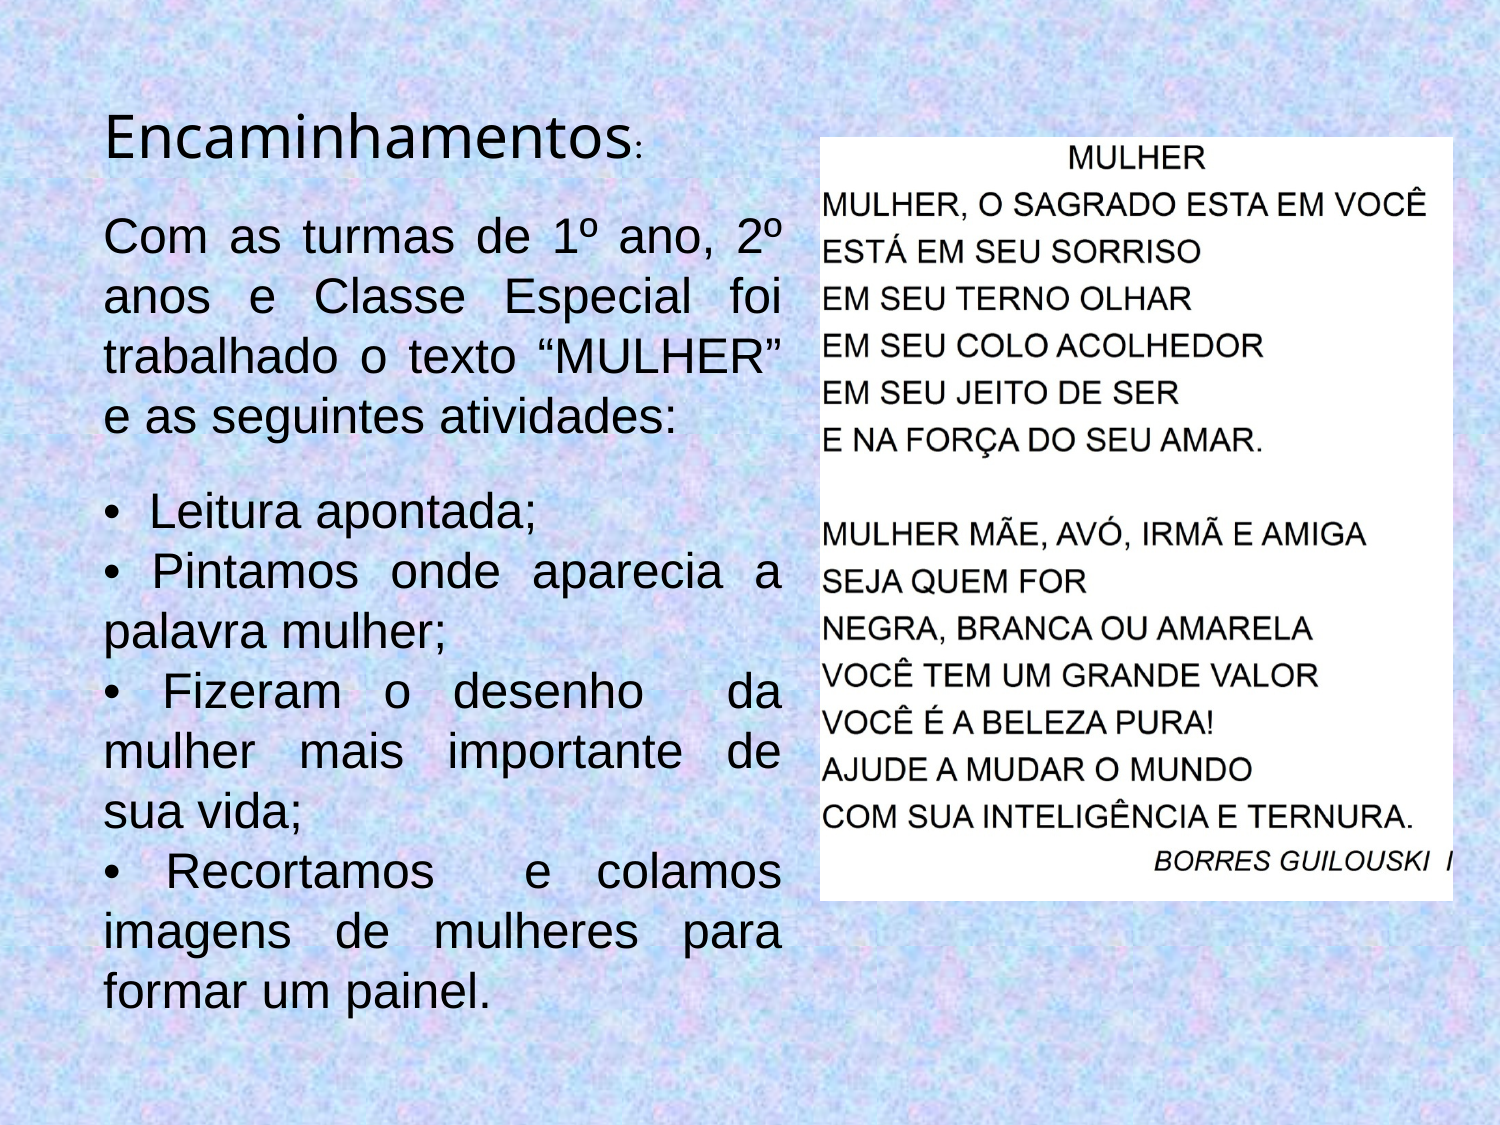

Encaminhamentos:
Com as turmas de 1º ano, 2º anos e Classe Especial foi trabalhado o texto “MULHER” e as seguintes atividades:
• Leitura apontada;
• Pintamos onde aparecia a palavra mulher;
• Fizeram o desenho da mulher mais importante de sua vida;
• Recortamos e colamos imagens de mulheres para formar um painel.